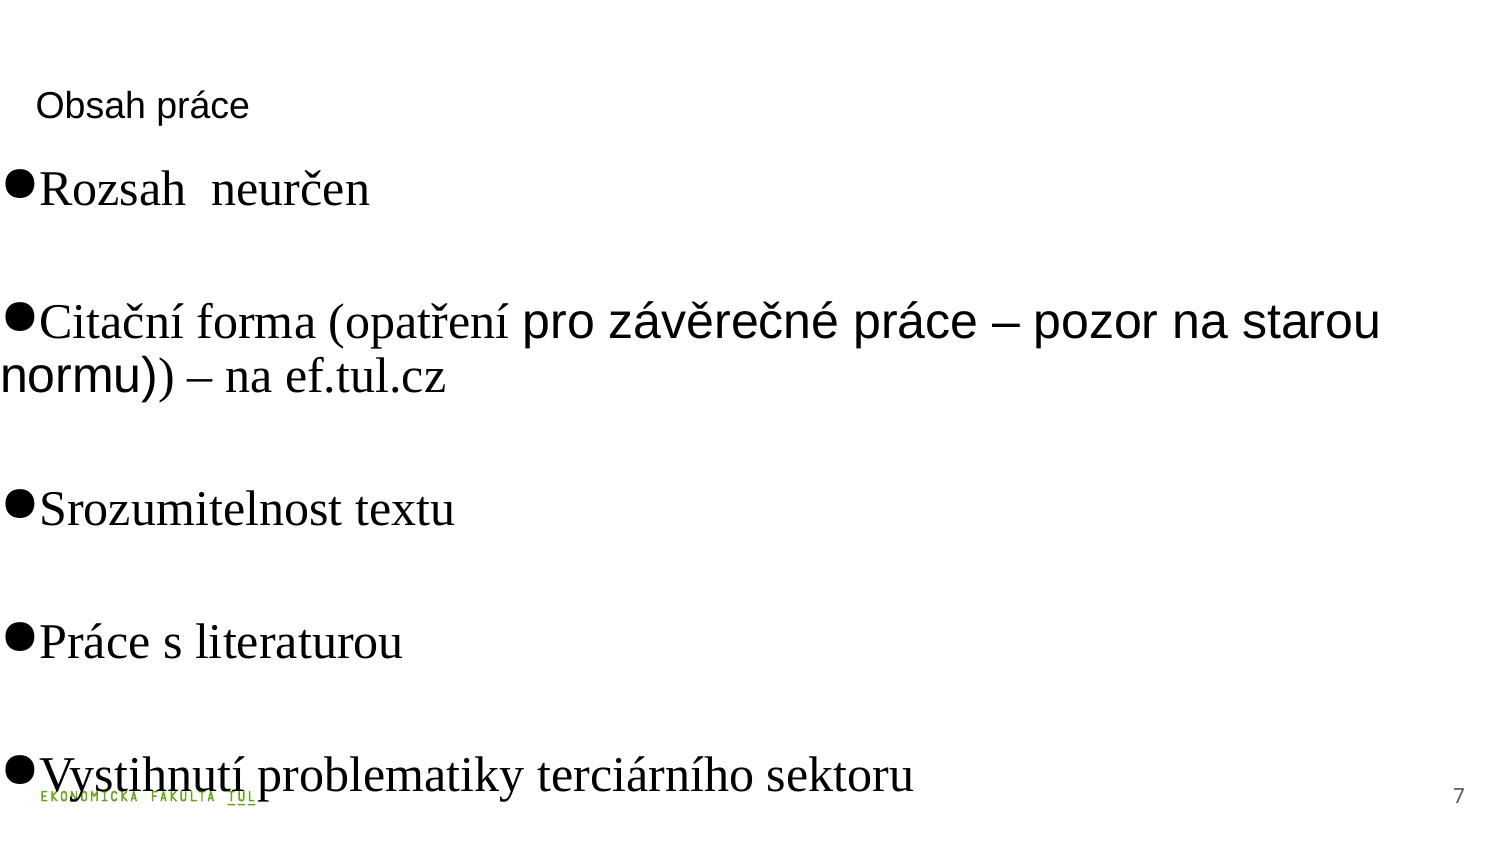

# Obsah práce
Rozsah neurčen
Citační forma (opatření pro závěrečné práce – pozor na starou normu)) – na ef.tul.cz
Srozumitelnost textu
Práce s literaturou
Vystihnutí problematiky terciárního sektoru
7